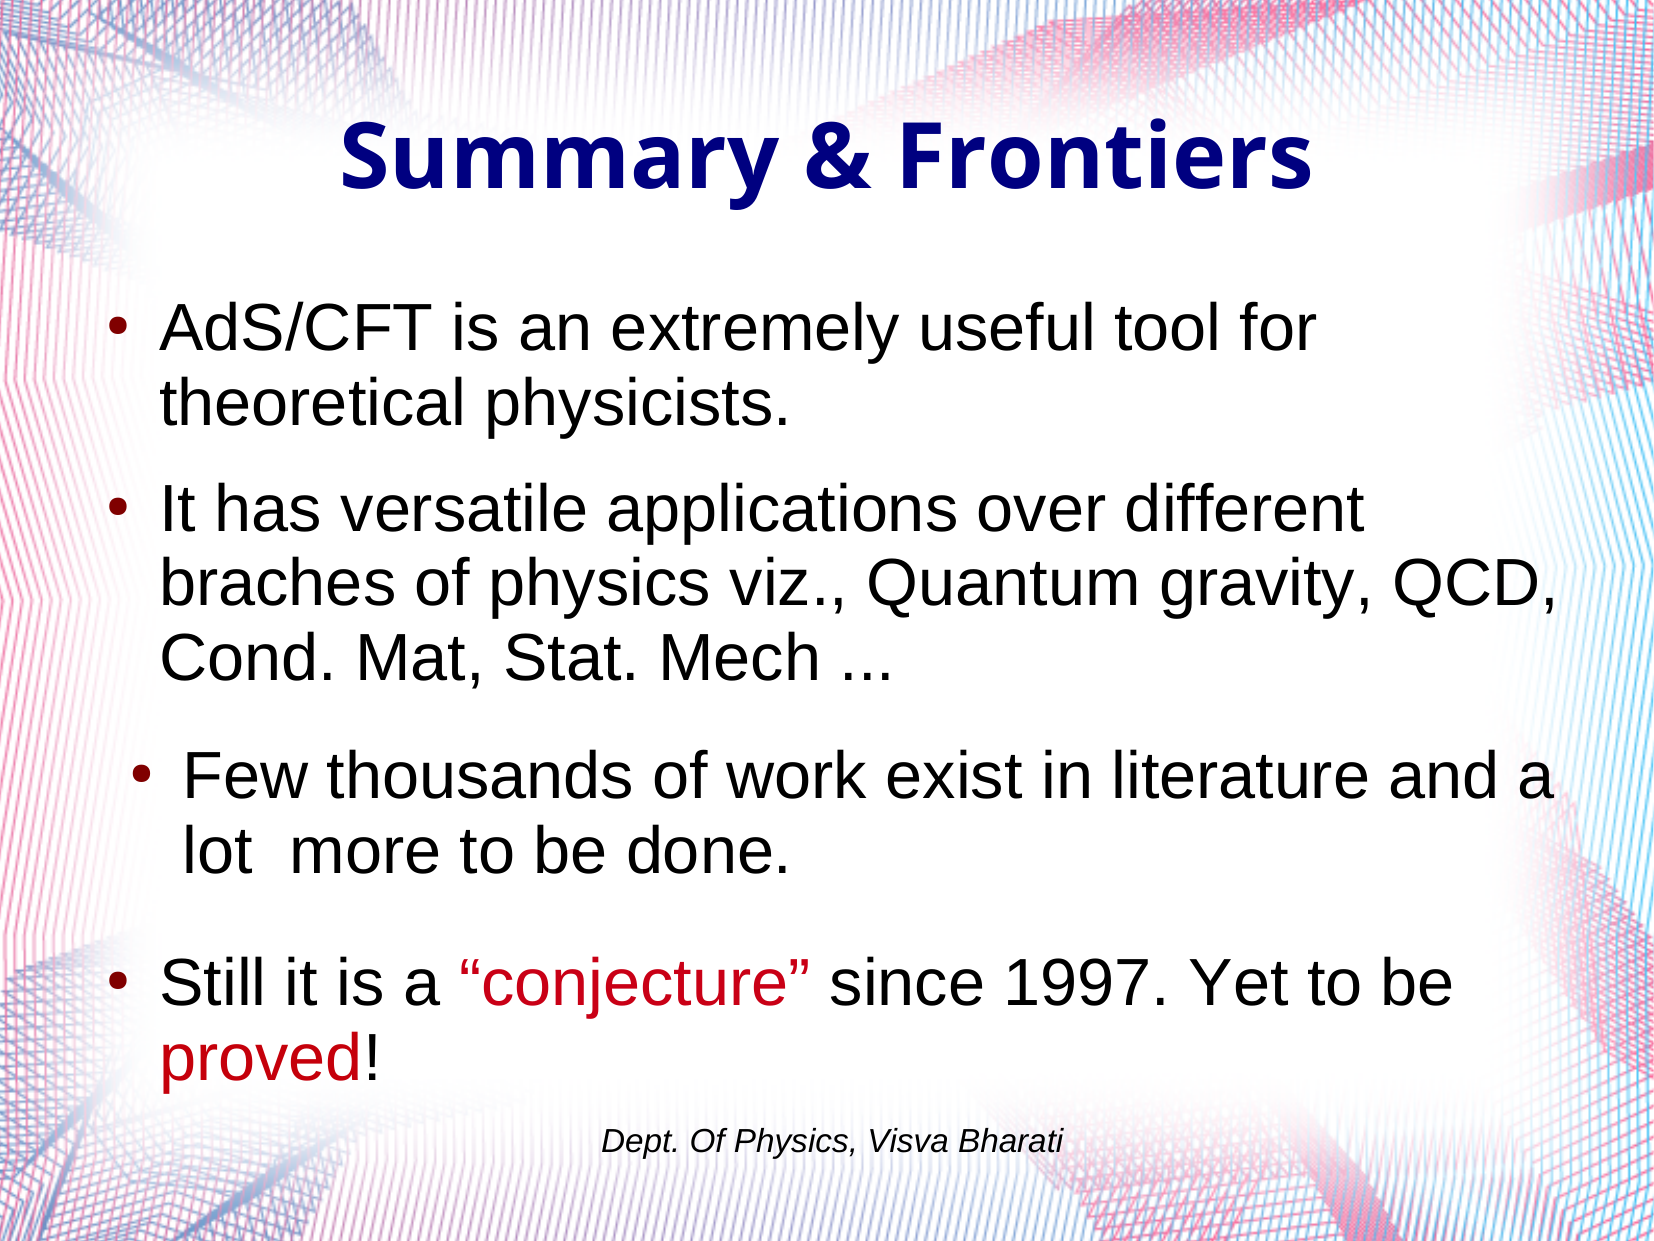

# Summary & Frontiers
AdS/CFT is an extremely useful tool for theoretical physicists.
It has versatile applications over different braches of physics viz., Quantum gravity, QCD, Cond. Mat, Stat. Mech ...
Few thousands of work exist in literature and a lot more to be done.
Still it is a “conjecture” since 1997. Yet to be proved!
Dept. Of Physics, Visva Bharati